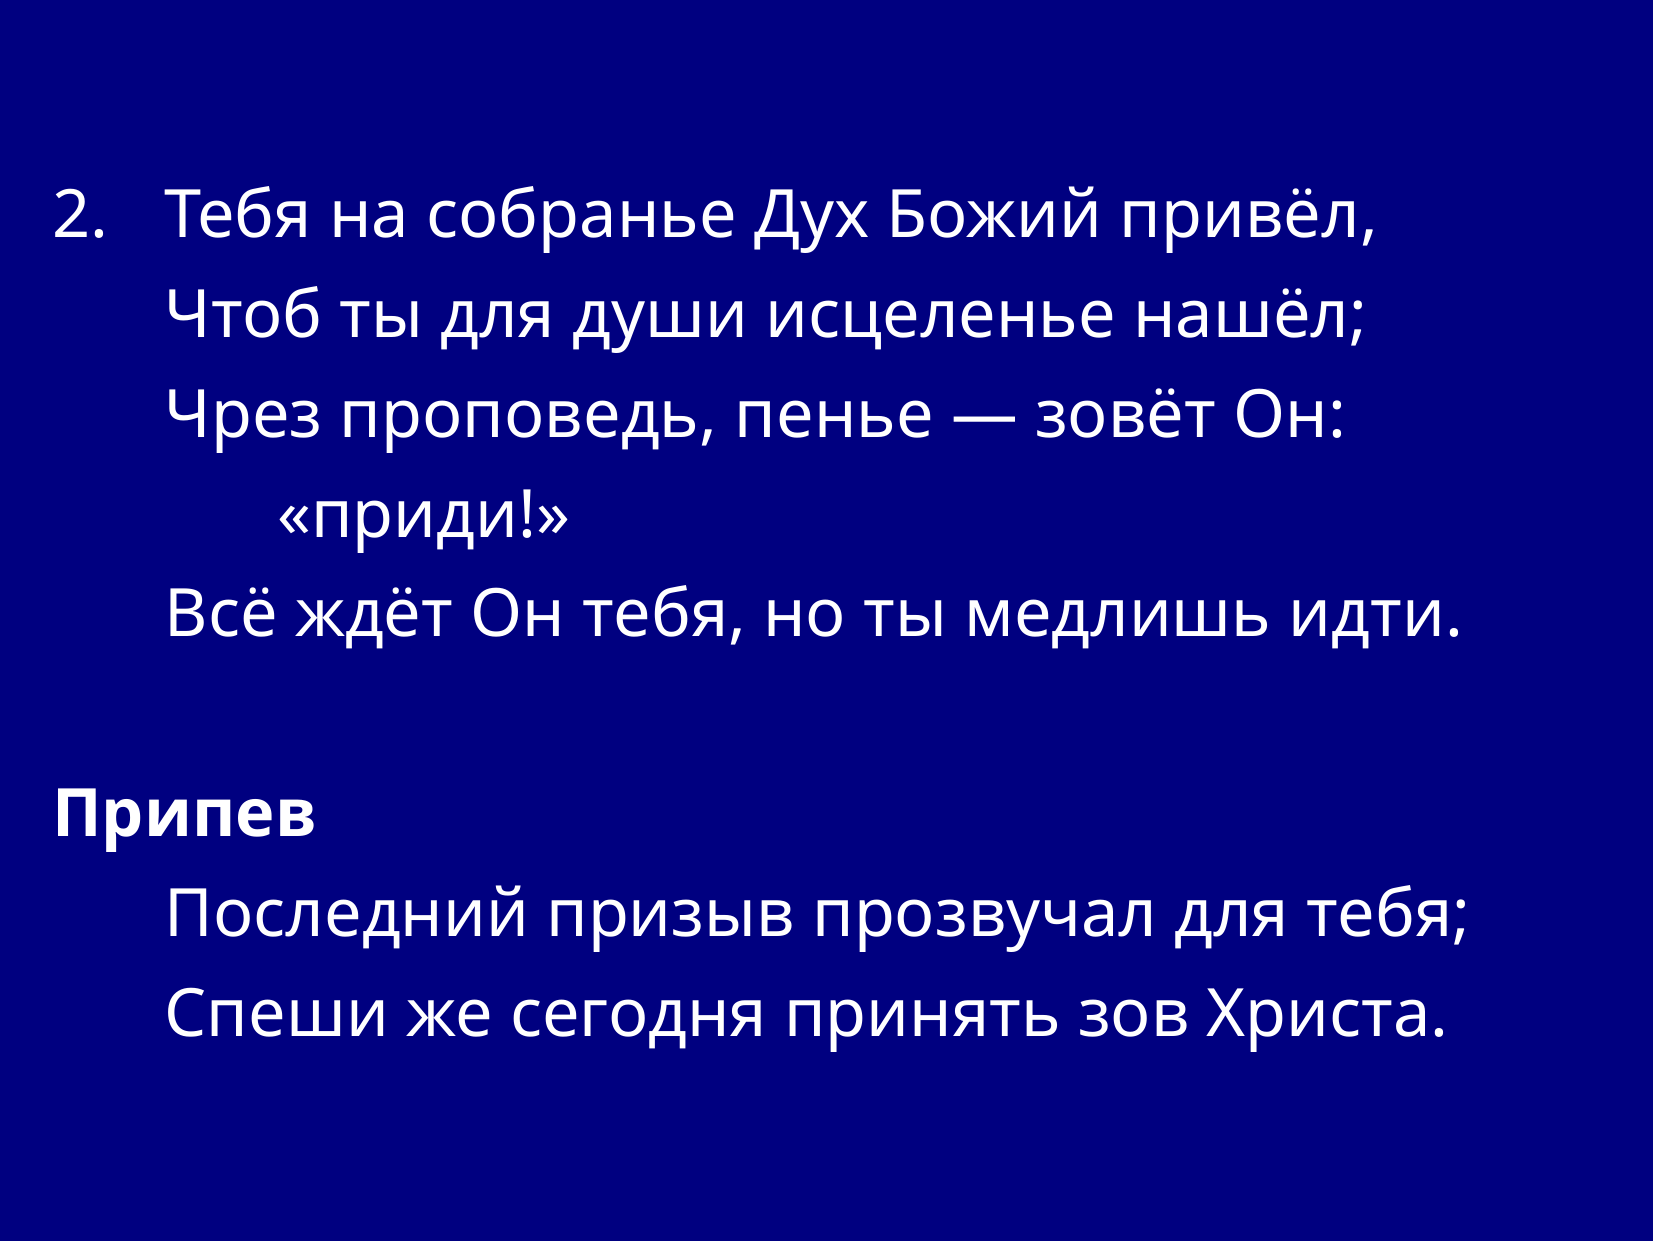

2.	Тебя на собранье Дух Божий привёл,
	Чтоб ты для души исцеленье нашёл;
	Чрез проповедь, пенье — зовёт Он:
		«приди!»
	Всё ждёт Он тебя, но ты медлишь идти.
Припев
	Последний призыв прозвучал для тебя;
	Спеши же сегодня принять зов Христа.